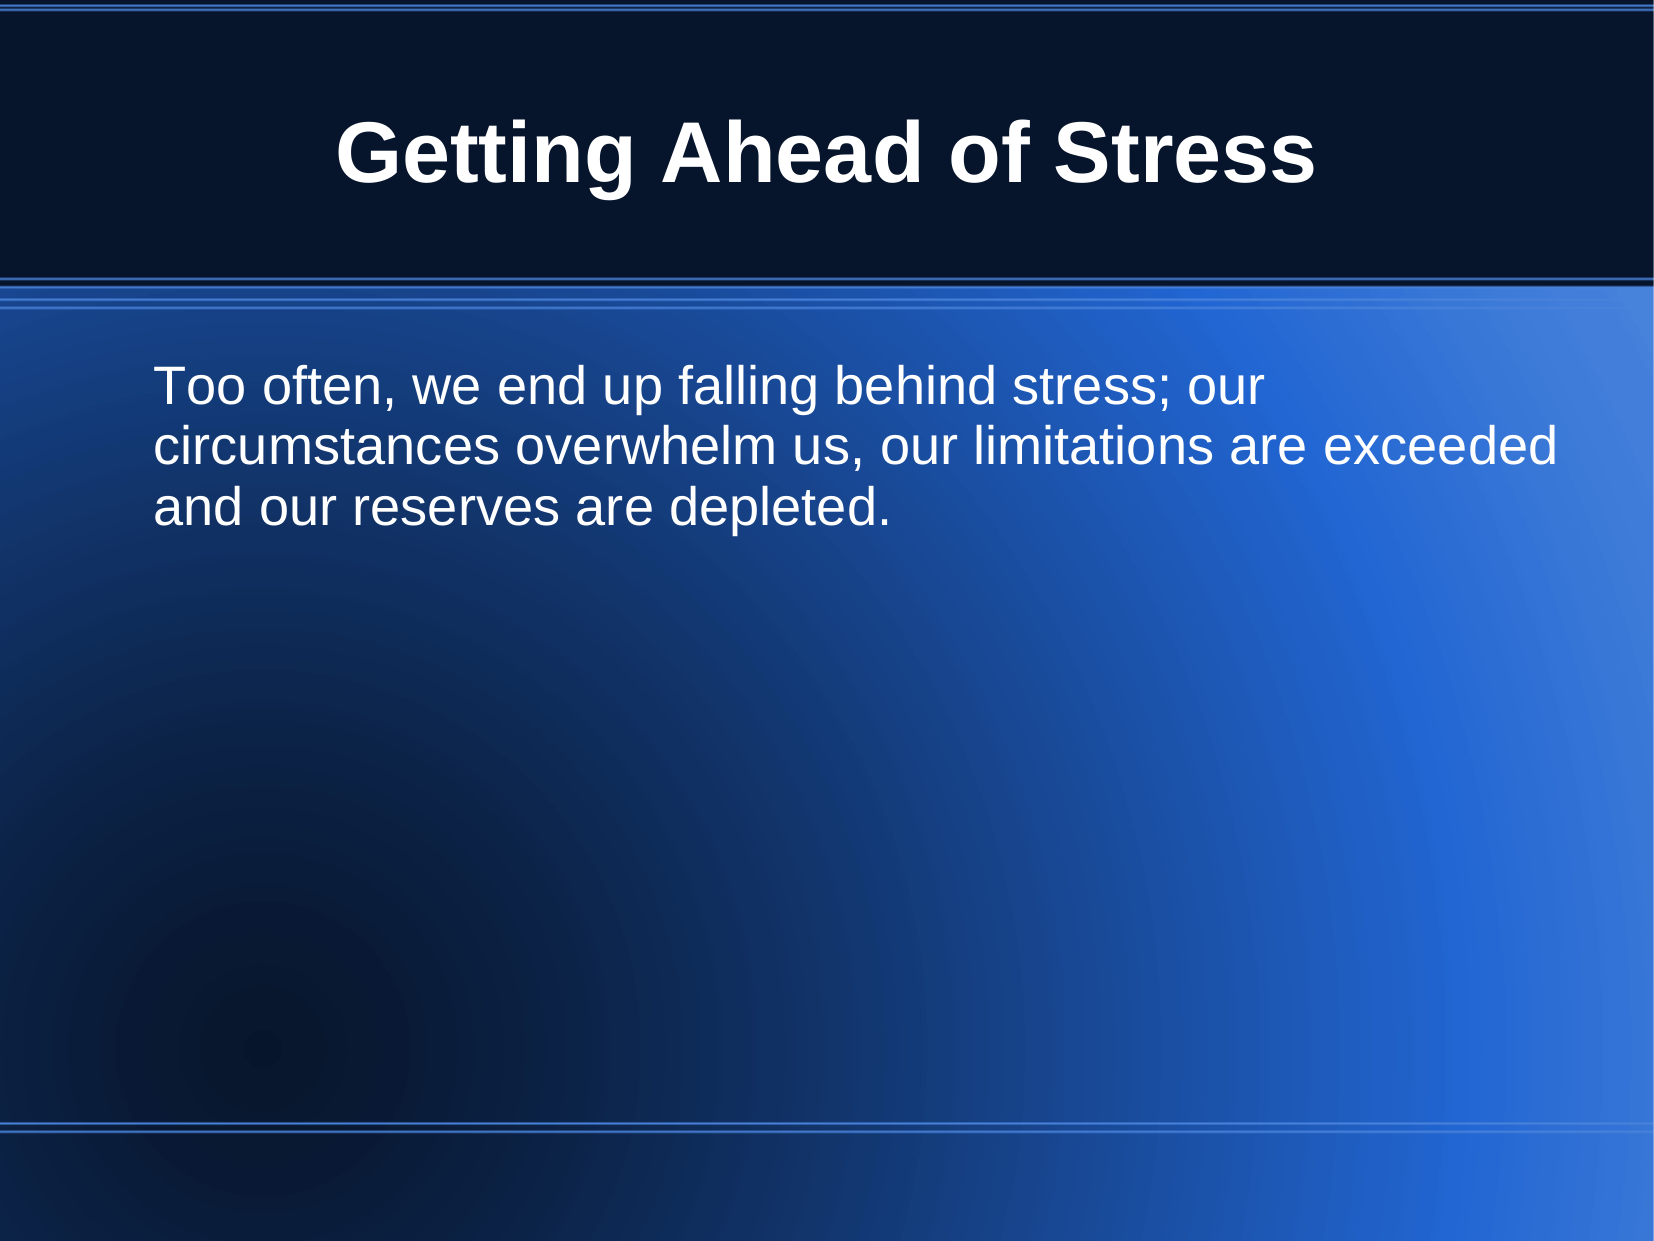

# Getting Ahead of Stress
Too often, we end up falling behind stress; our circumstances overwhelm us, our limitations are exceeded and our reserves are depleted.